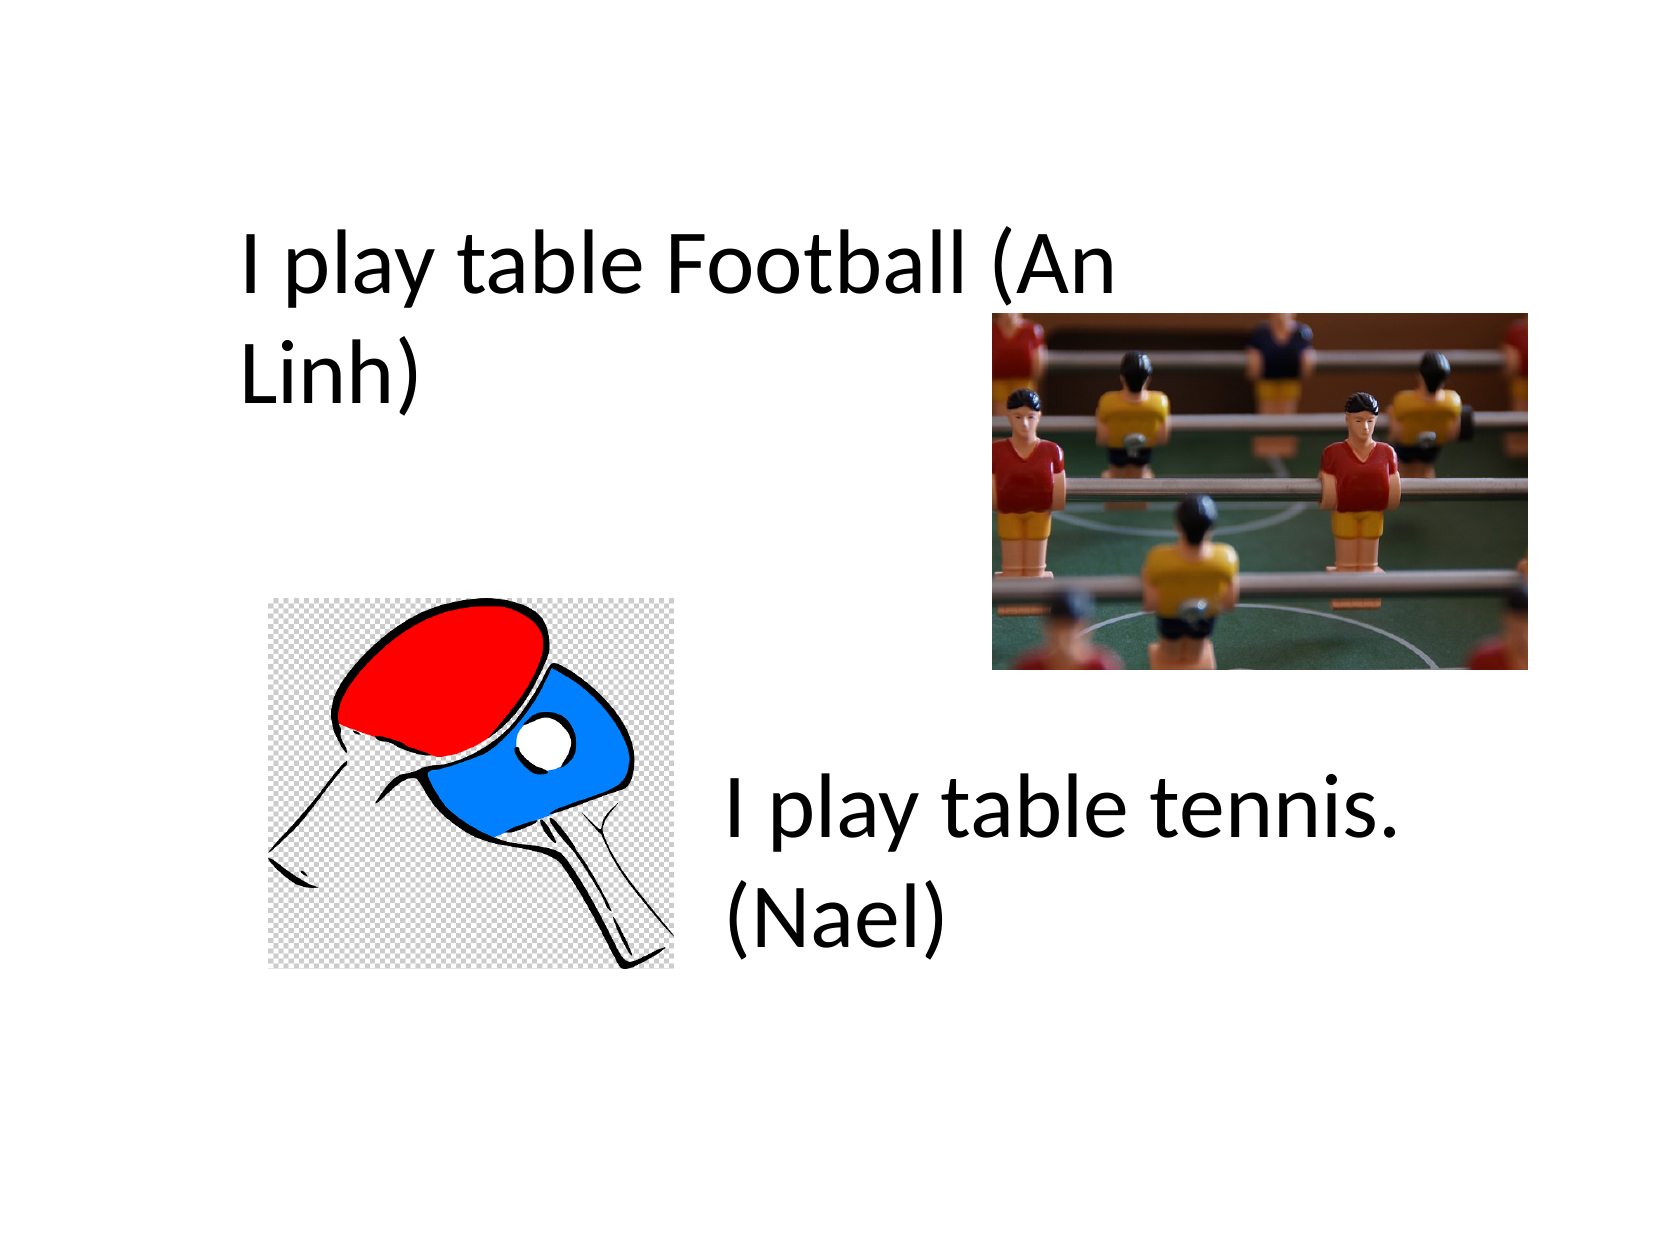

I play table Football (An Linh)
I play table tennis. (Nael)